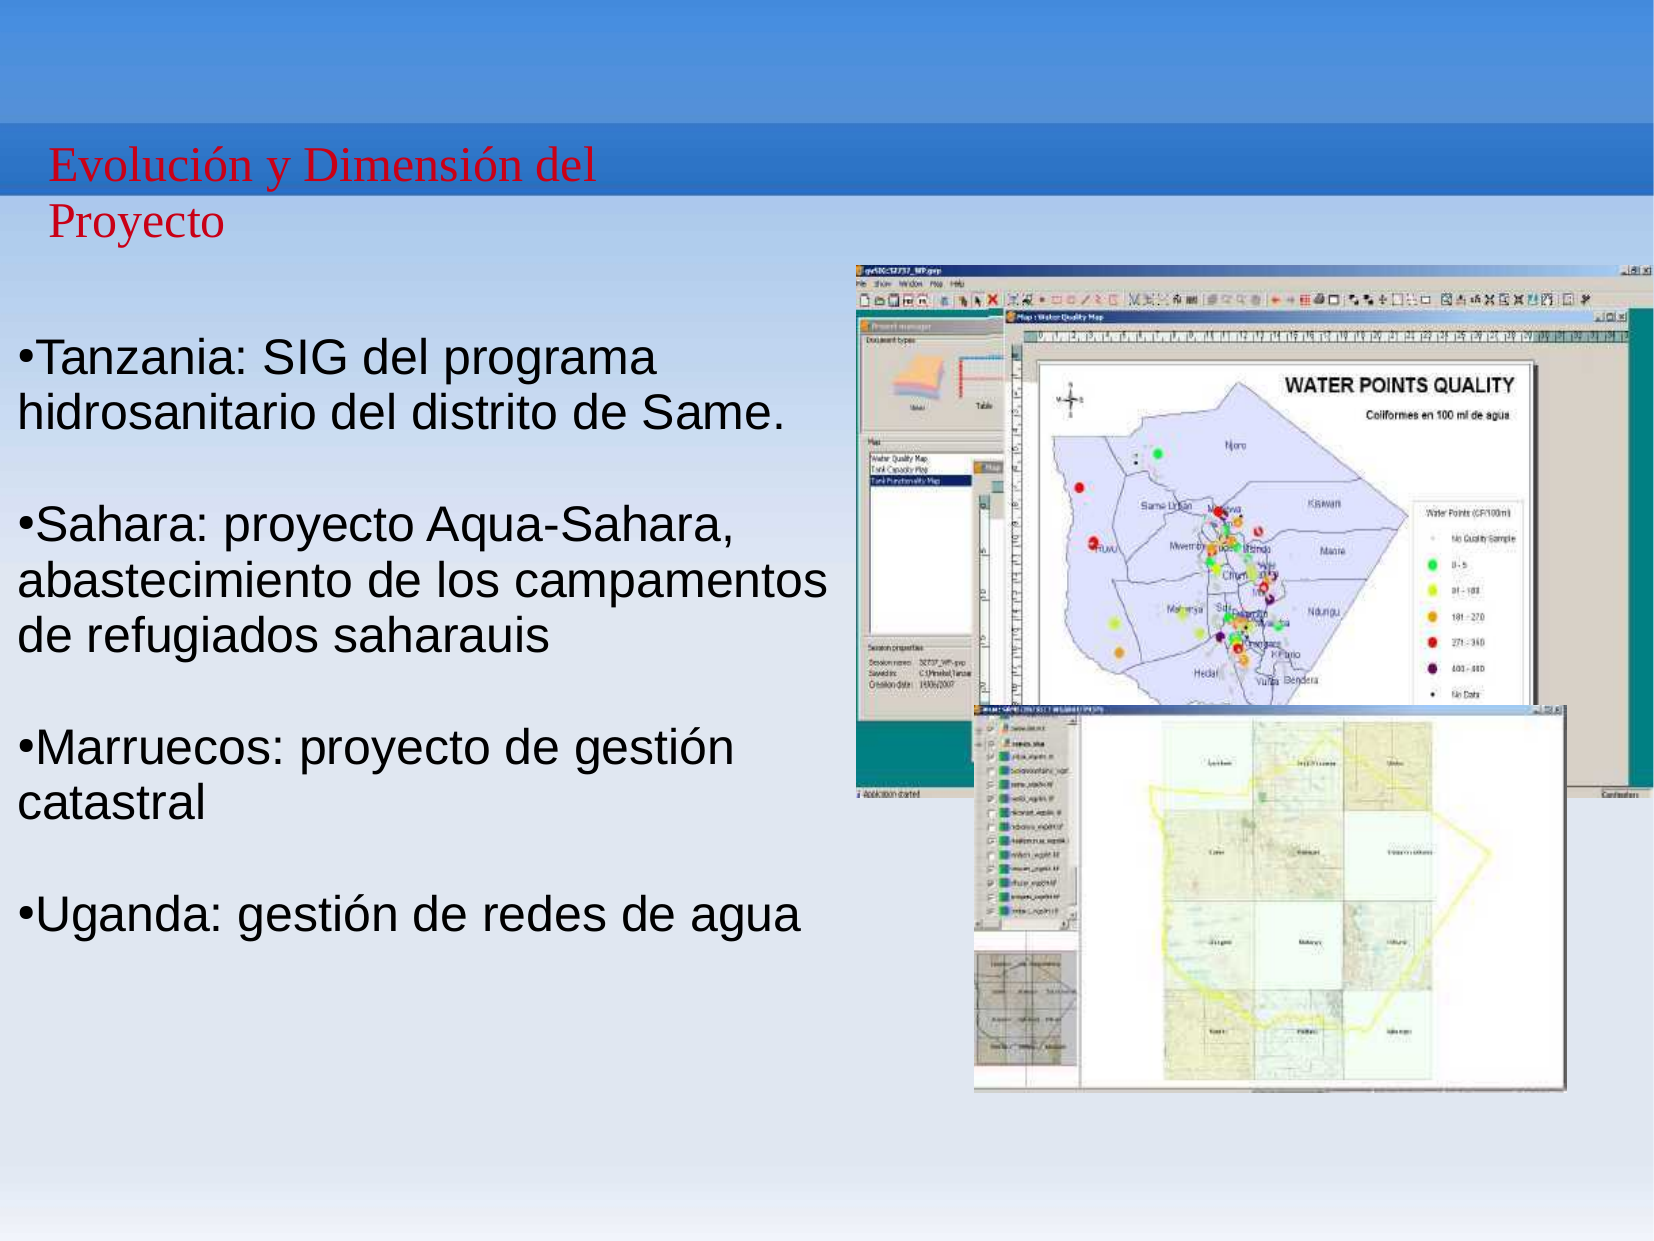

Evolución y Dimensión del Proyecto
Tanzania: SIG del programa hidrosanitario del distrito de Same.
Sahara: proyecto Aqua-Sahara, abastecimiento de los campamentos de refugiados saharauis
Marruecos: proyecto de gestión catastral
Uganda: gestión de redes de agua